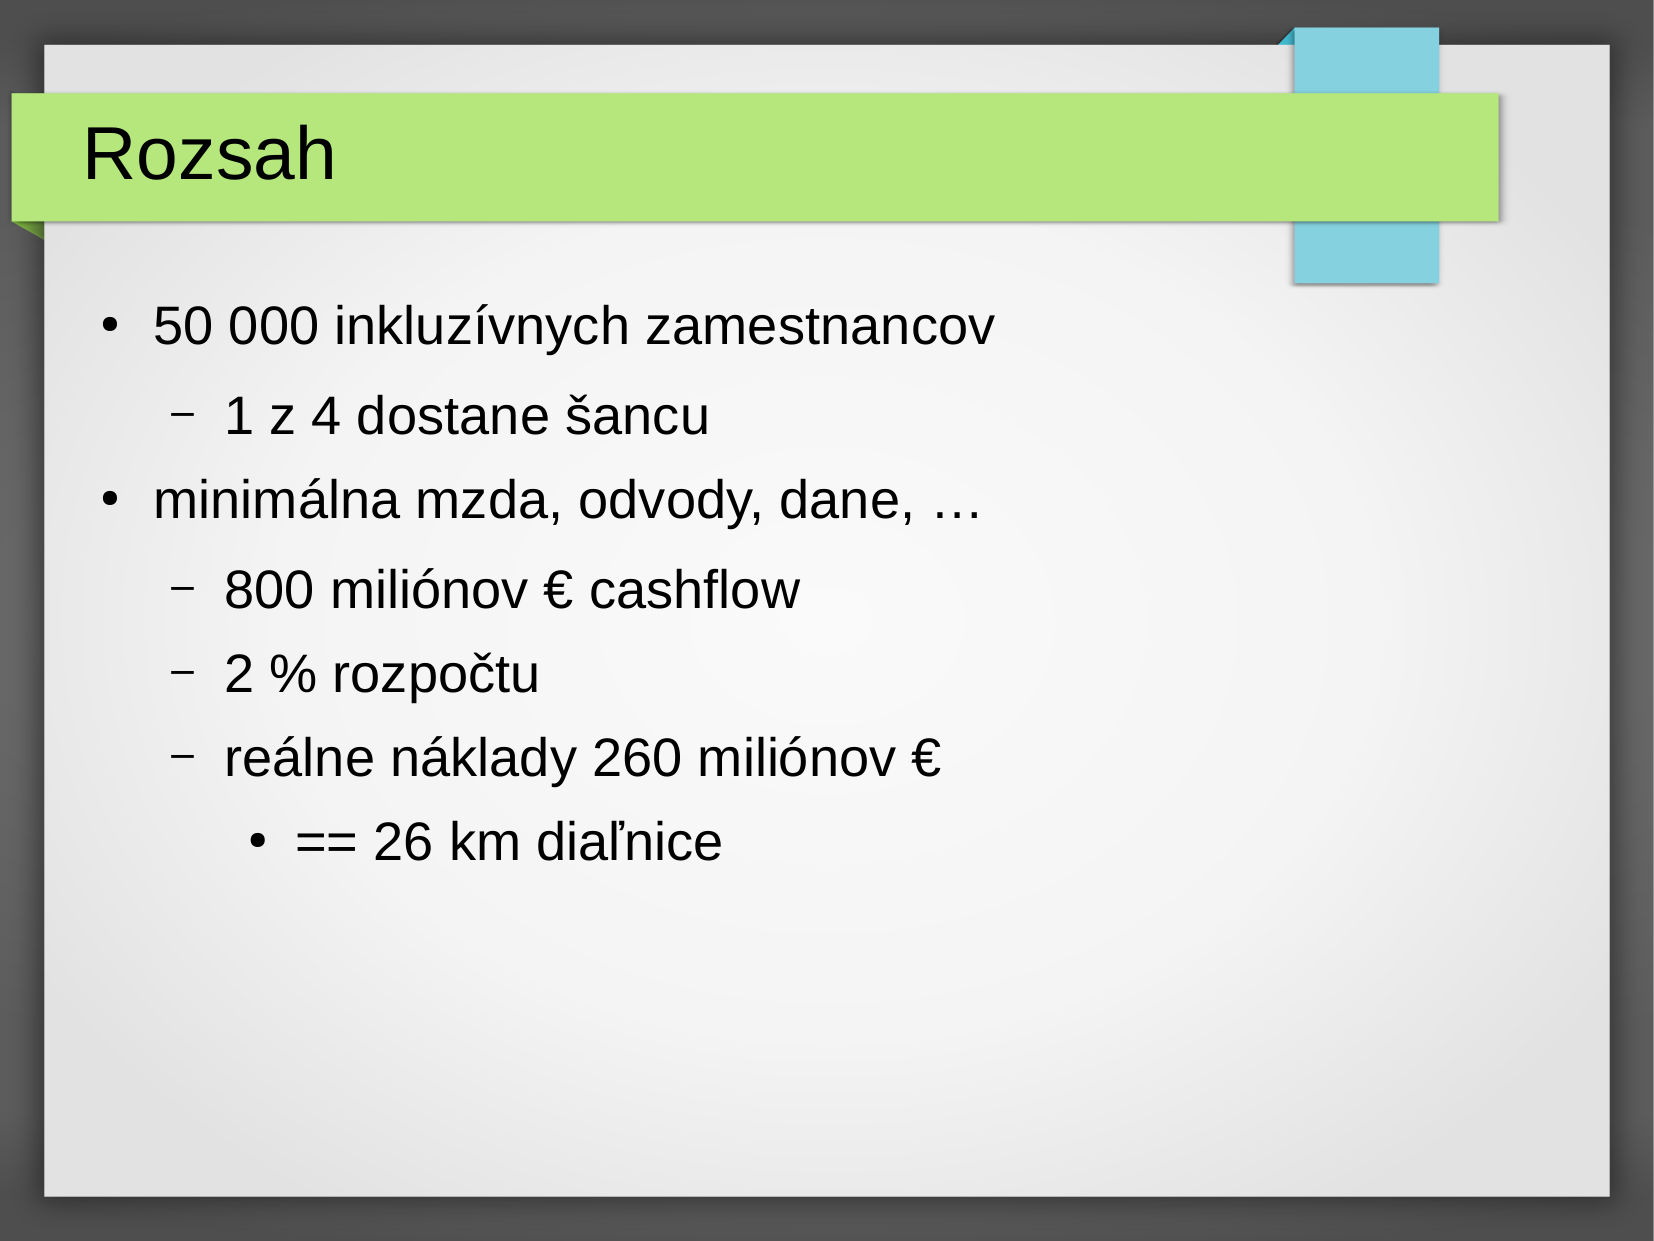

# Rozsah
50 000 inkluzívnych zamestnancov
1 z 4 dostane šancu
minimálna mzda, odvody, dane, …
800 miliónov € cashflow
2 % rozpočtu
reálne náklady 260 miliónov €
== 26 km diaľnice